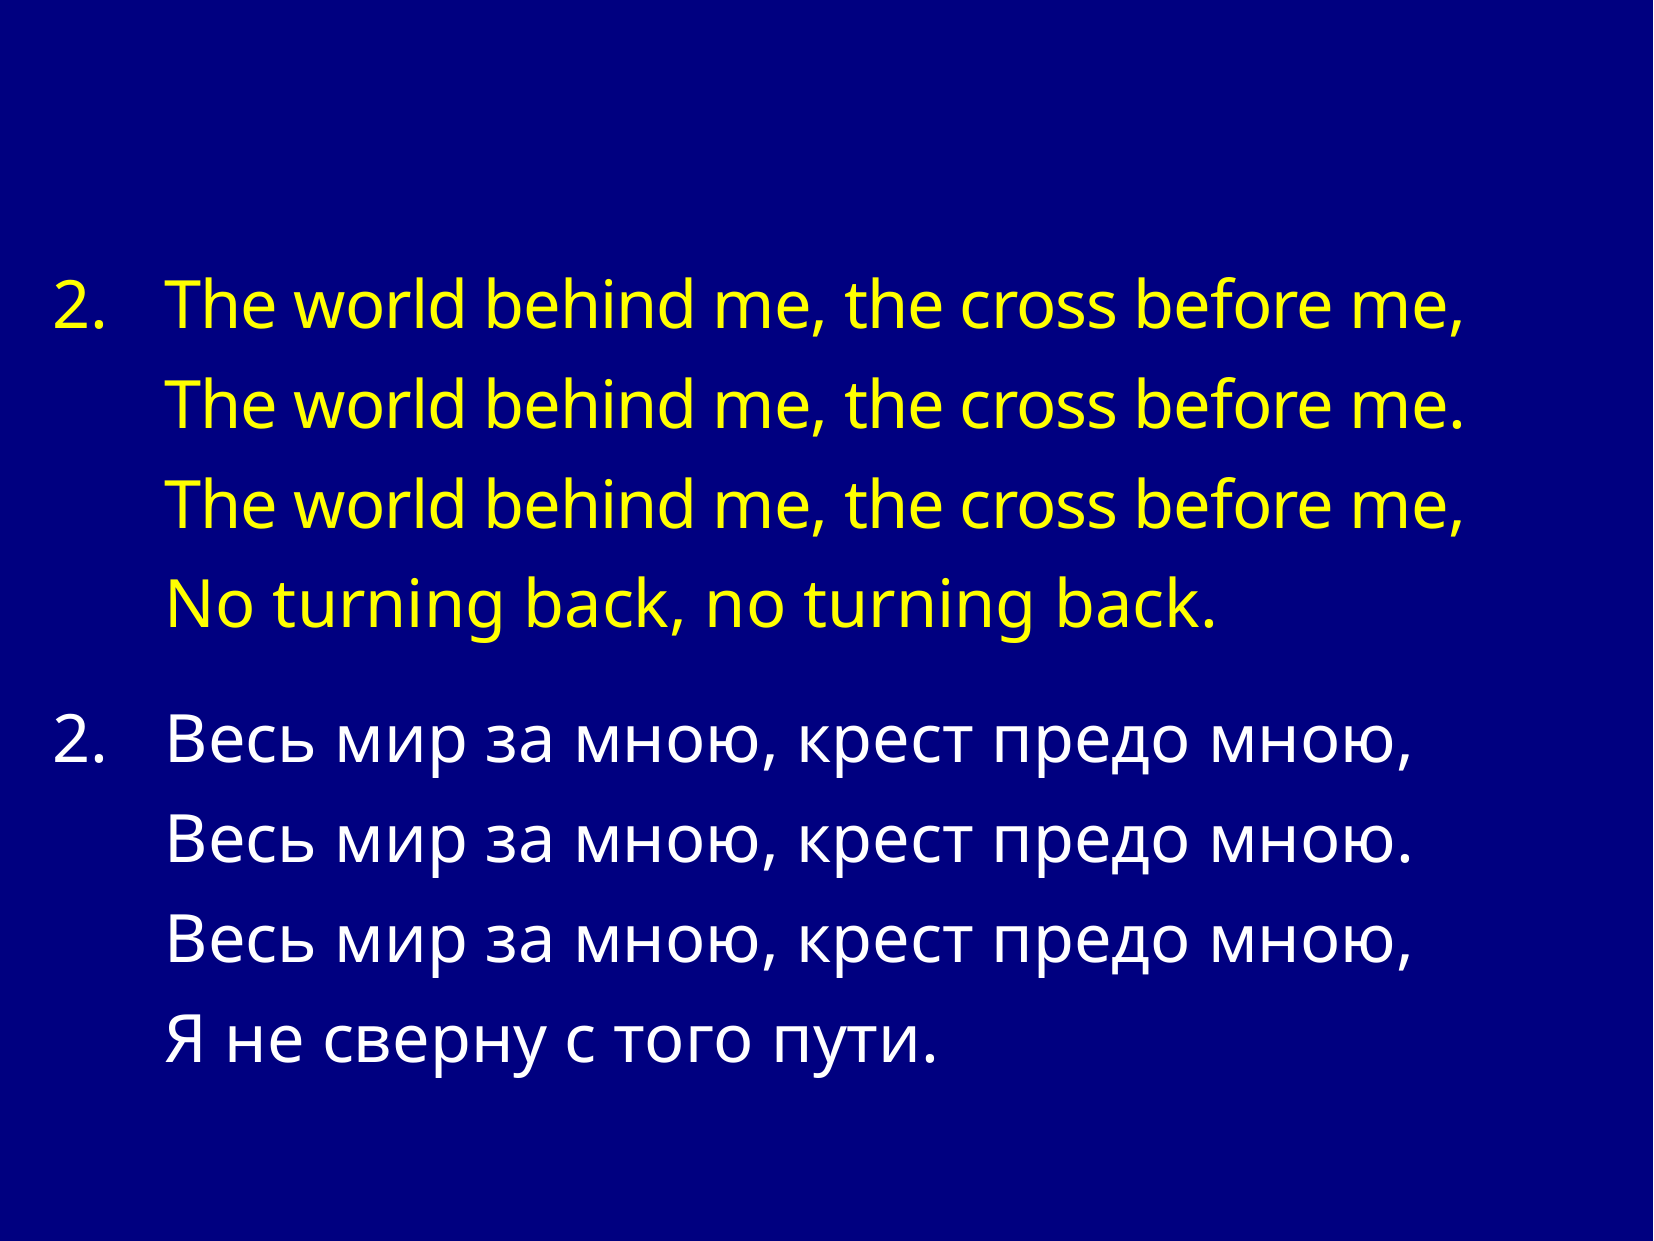

2.	The world behind me, the cross before me,
	The world behind me, the cross before me.
	The world behind me, the cross before me,
	No turning back, no turning back.
2.	Весь мир за мною, крест предо мною,
	Весь мир за мною, крест предо мною.
	Весь мир за мною, крест предо мною,
	Я не сверну с того пути.